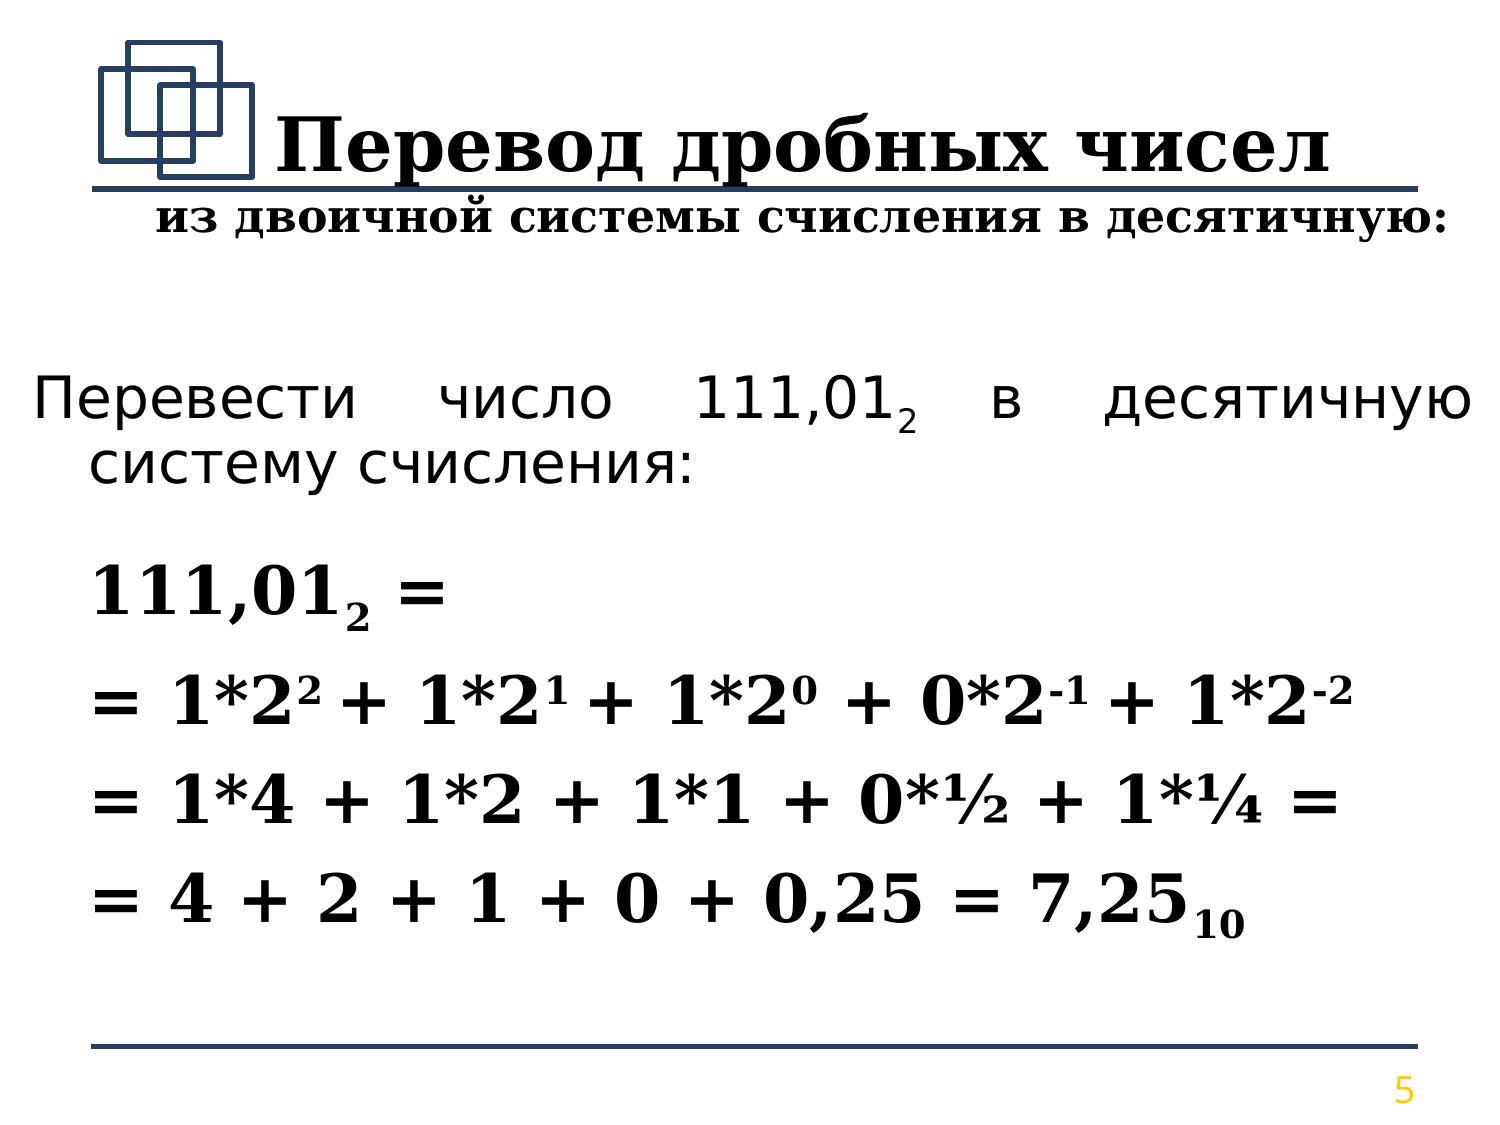

# Перевод дробных чисел из двоичной системы счисления в десятичную:
Перевести число 111,012 в десятичную систему счисления:
	111,012 =
	= 1*22 + 1*21 + 1*20 + 0*2-1 + 1*2-2
	= 1*4 + 1*2 + 1*1 + 0*½ + 1*¼ =
	= 4 + 2 + 1 + 0 + 0,25 = 7,2510